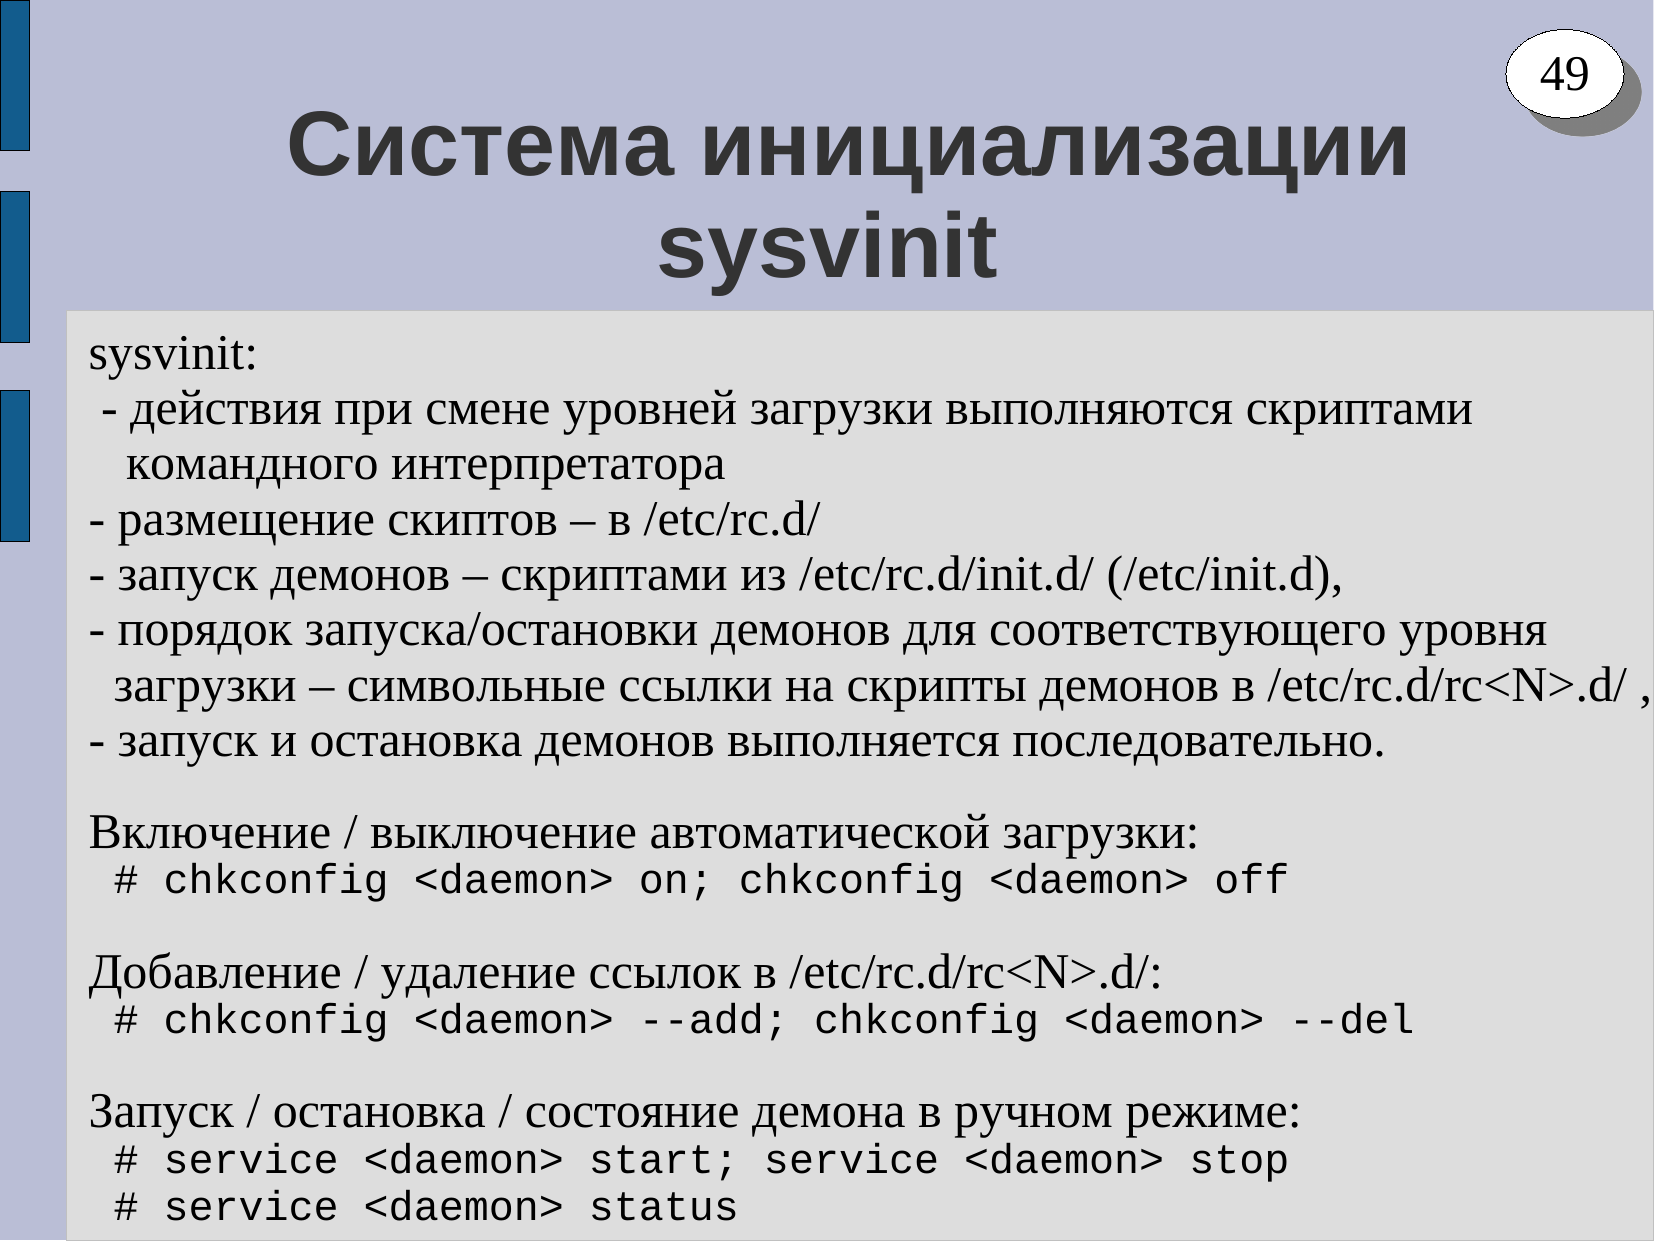

49
# Система инициализации sysvinit
sysvinit:
 - действия при смене уровней загрузки выполняются скриптами
 командного интерпретатора
- размещение скиптов – в /etc/rc.d/
- запуск демонов – скриптами из /etc/rc.d/init.d/ (/etc/init.d),
- порядок запуска/остановки демонов для соответствующего уровня
 загрузки – символьные ссылки на скрипты демонов в /etc/rc.d/rc<N>.d/ ,
- запуск и остановка демонов выполняется последовательно.
Включение / выключение автоматической загрузки:
 # chkconfig <daemon> on; chkconfig <daemon> off
Добавление / удаление ссылок в /etc/rc.d/rc<N>.d/:
 # chkconfig <daemon> --add; chkconfig <daemon> --del
Запуск / остановка / состояние демона в ручном режиме:
 # service <daemon> start; service <daemon> stop
 # service <daemon> status